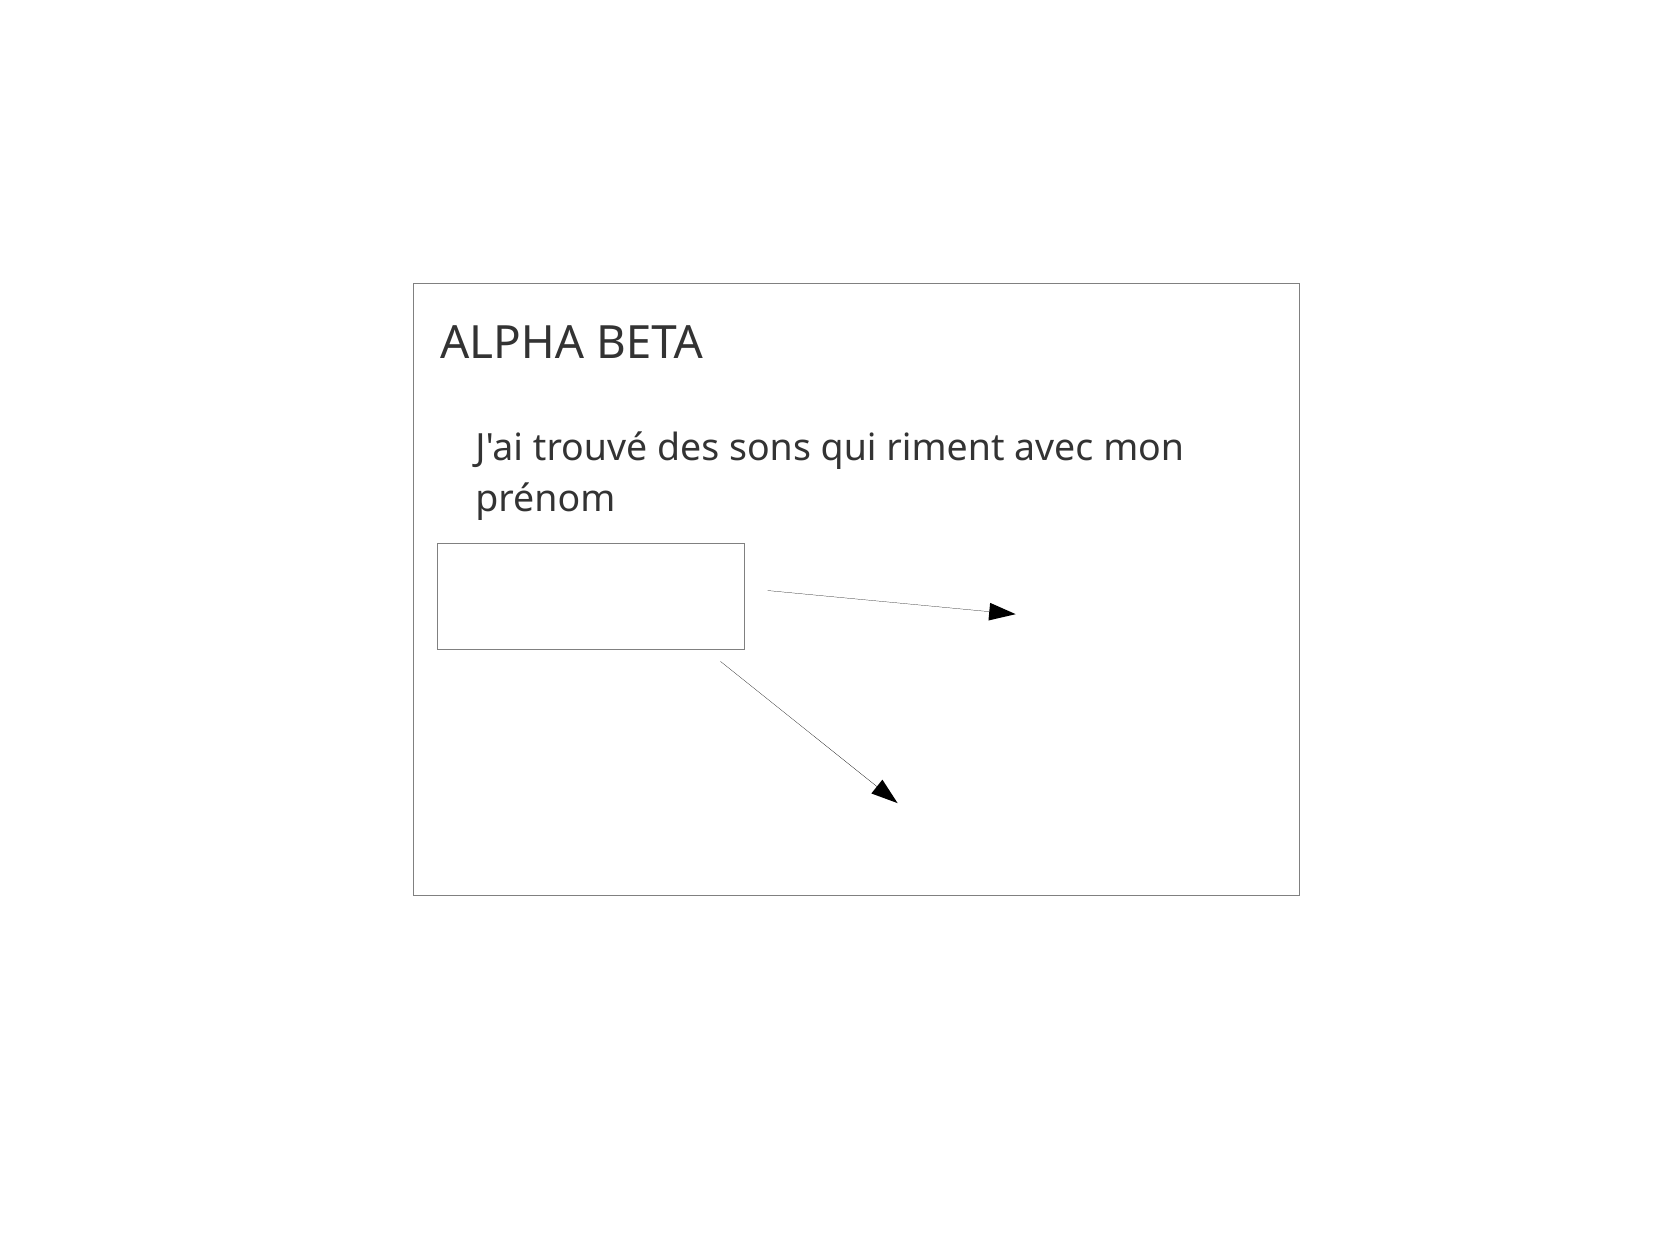

ALPHA BETA
J'ai trouvé des sons qui riment avec mon prénom